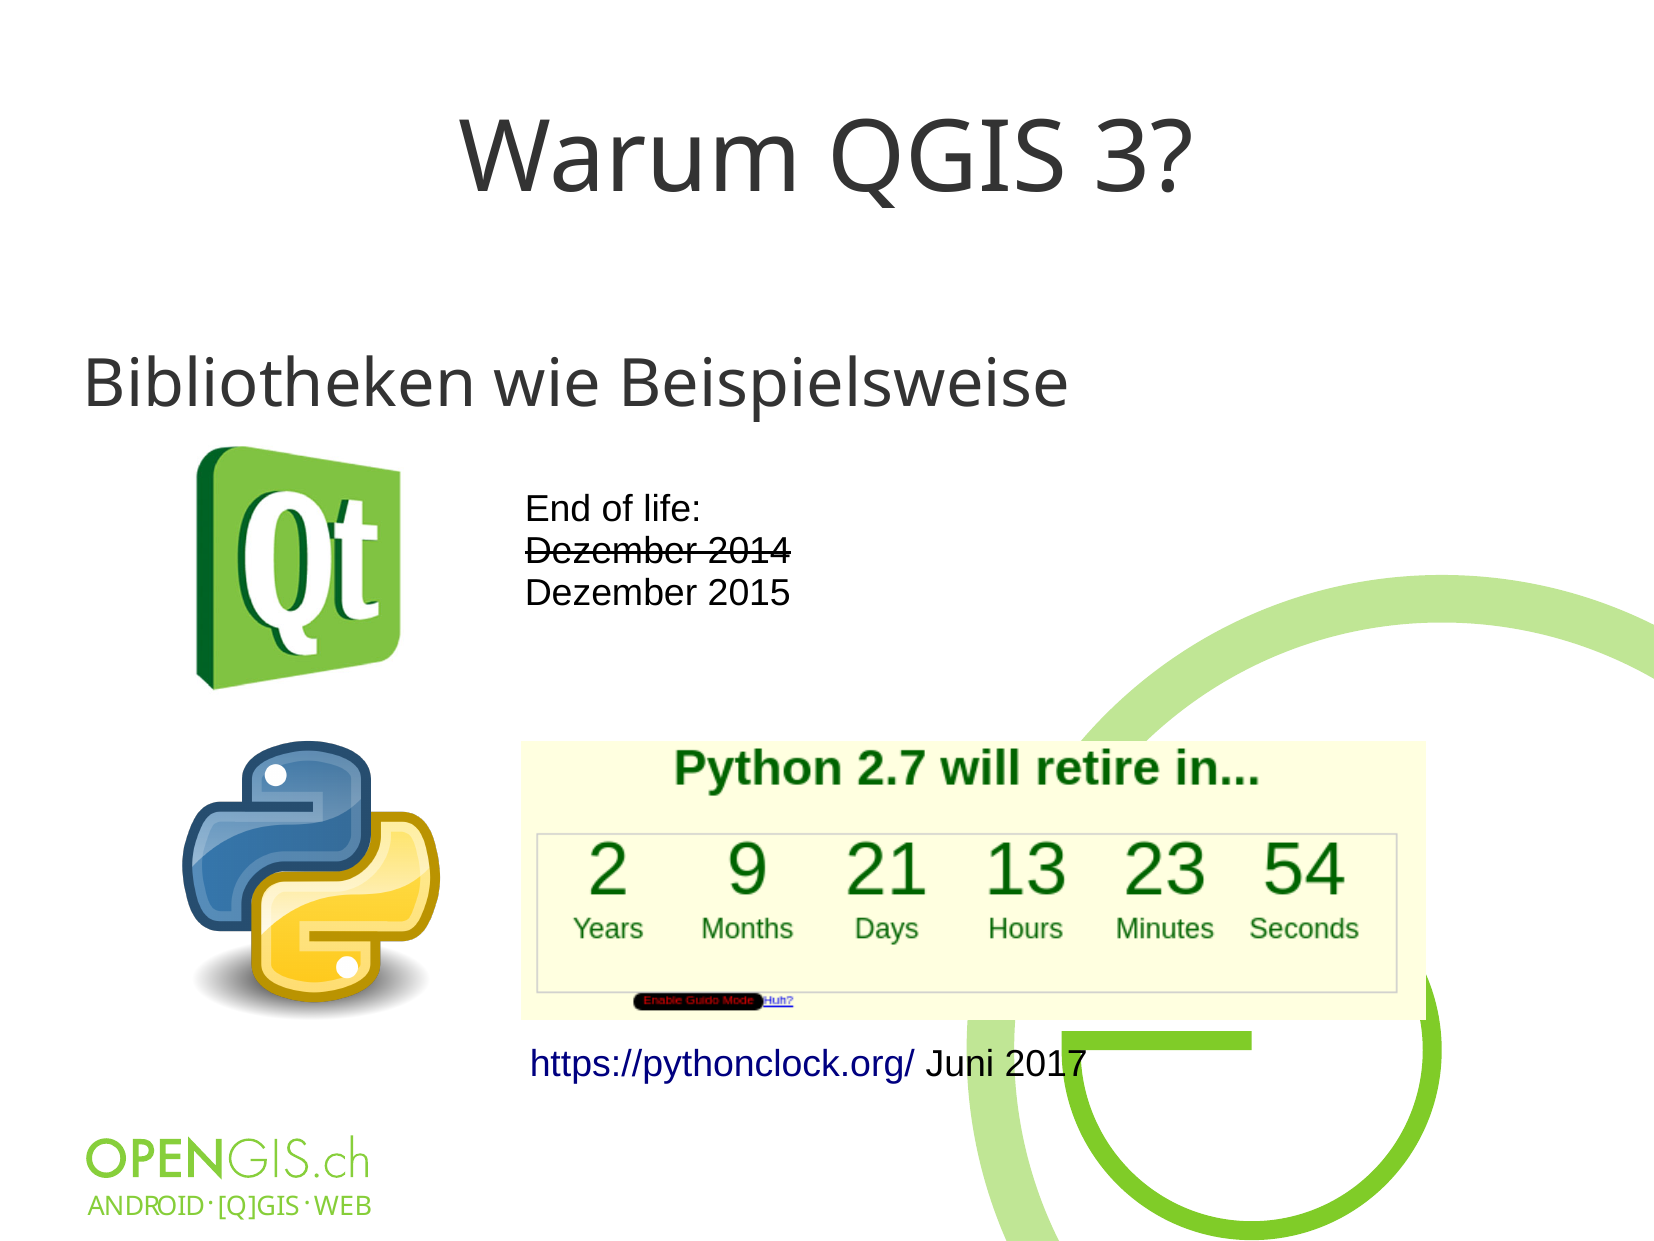

# Warum QGIS 3?
Bibliotheken wie Beispielsweise
End of life:
Dezember 2014
Dezember 2015
https://pythonclock.org/ Juni 2017